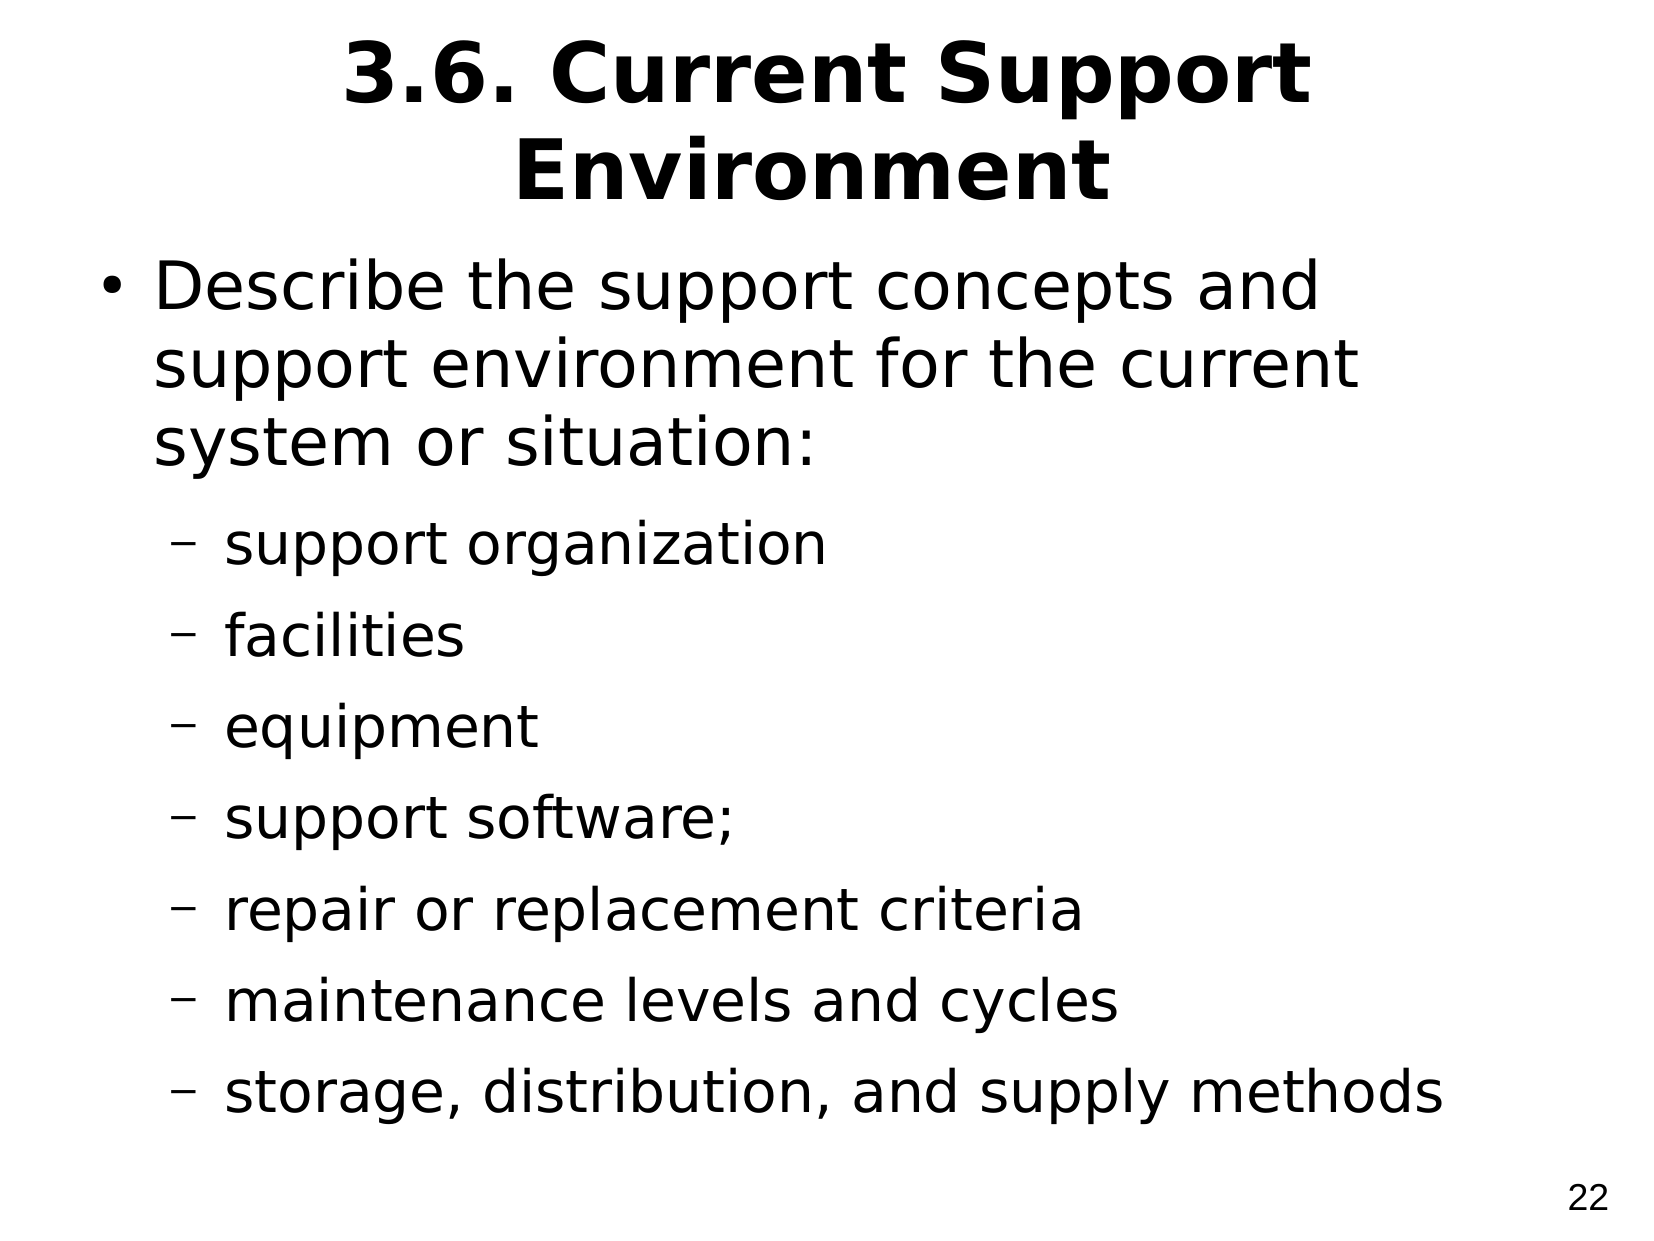

# 3.6. Current Support Environment
Describe the support concepts and support environment for the current system or situation:
support organization
facilities
equipment
support software;
repair or replacement criteria
maintenance levels and cycles
storage, distribution, and supply methods